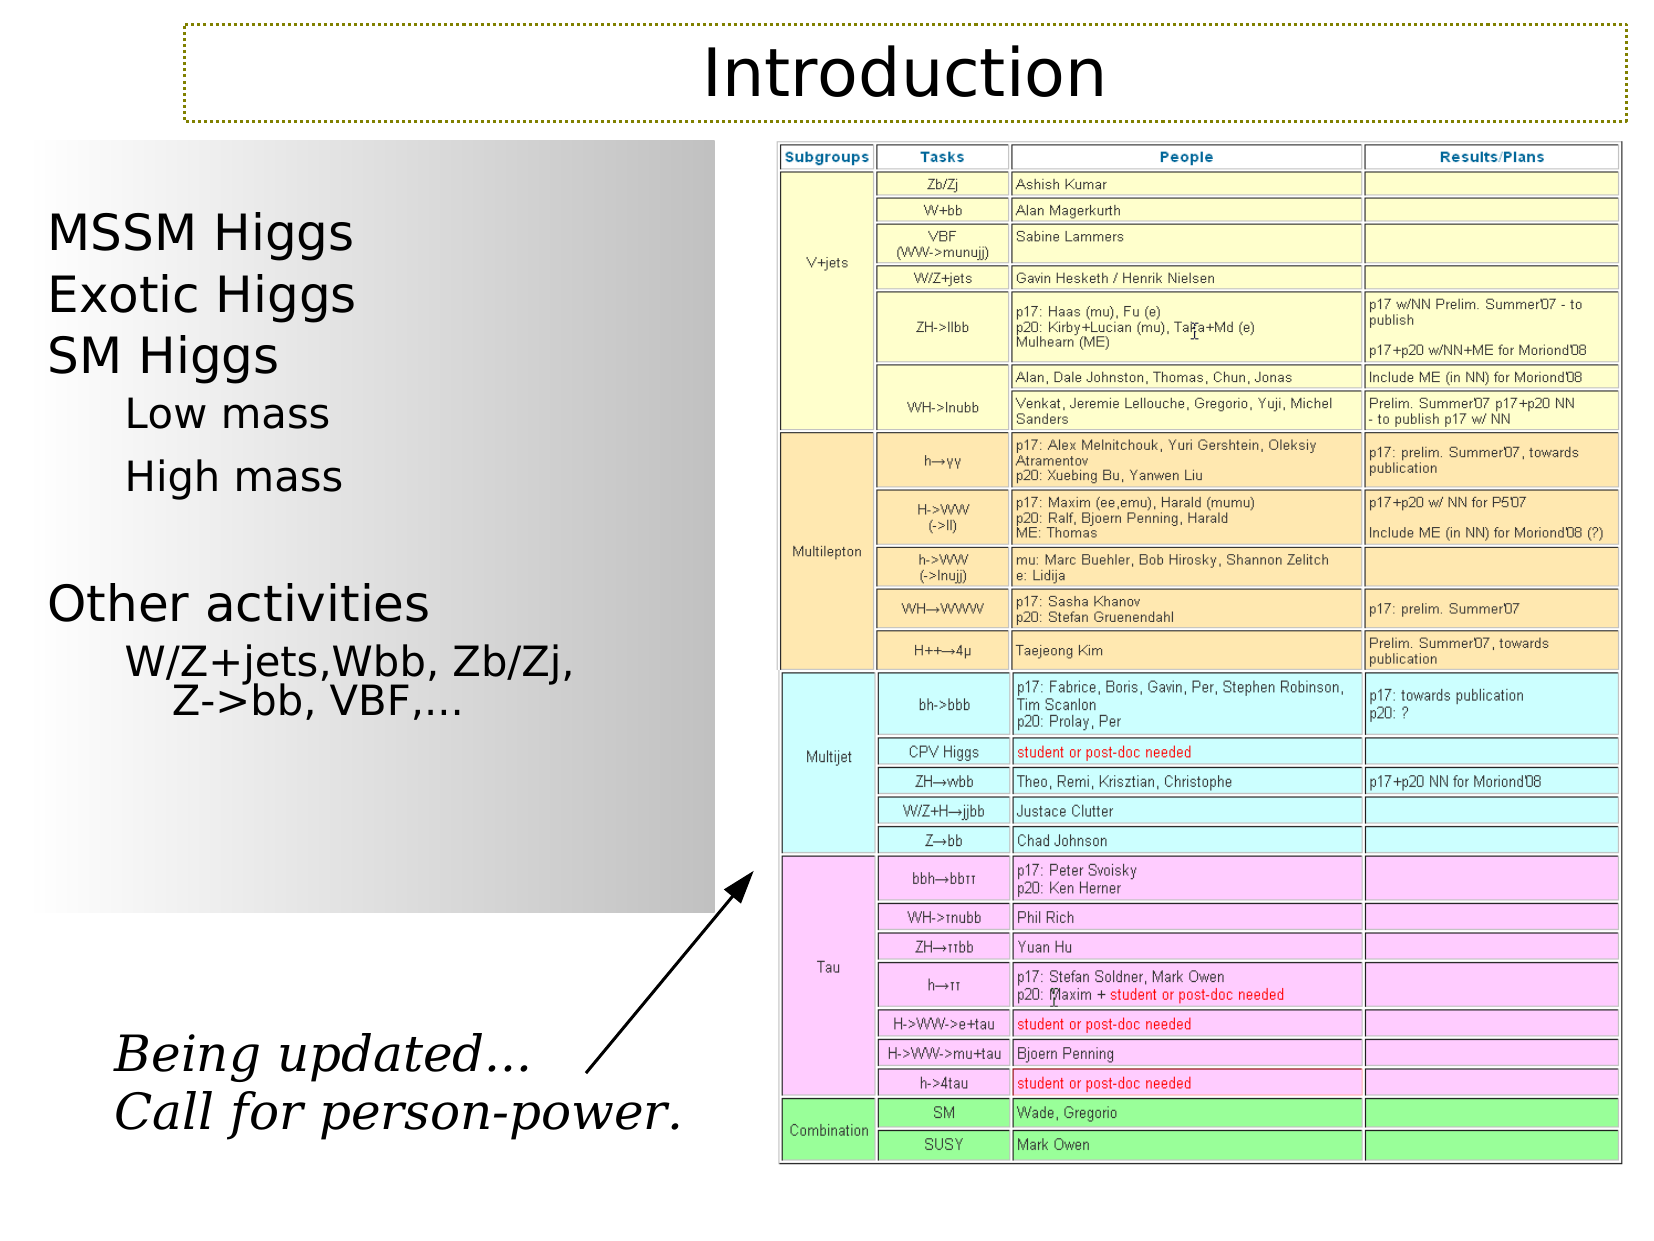

# Introduction
MSSM Higgs
Exotic Higgs
SM Higgs
Low mass
High mass
Other activities
W/Z+jets,Wbb, Zb/Zj,
Z->bb, VBF,...
Being updated...
Call for person-power.